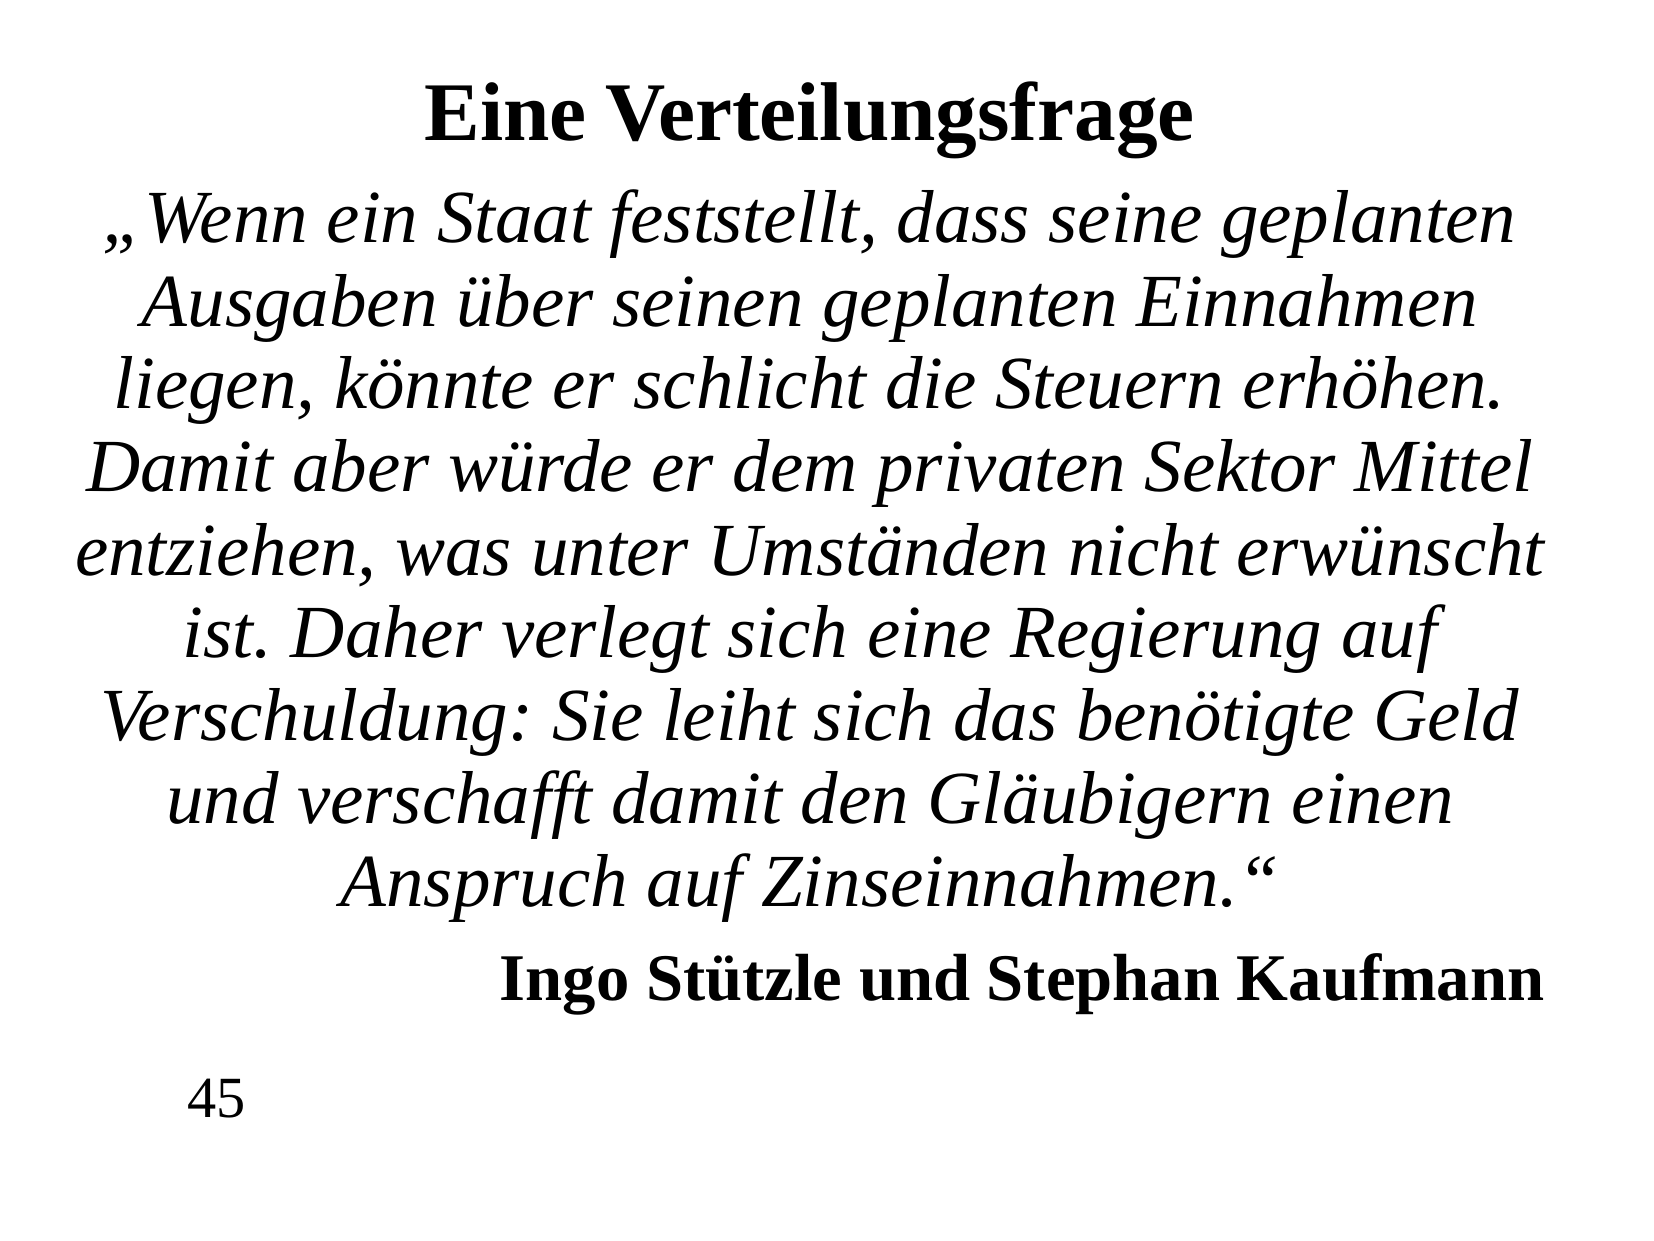

Eine Verteilungsfrage
„Wenn ein Staat feststellt, dass seine geplanten Ausgaben über seinen geplanten Einnahmen liegen, könnte er schlicht die Steuern erhöhen. Damit aber würde er dem privaten Sektor Mittel entziehen, was unter Umständen nicht erwünscht ist. Daher verlegt sich eine Regierung auf Verschuldung: Sie leiht sich das benötigte Geld und verschafft damit den Gläubigern einen Anspruch auf Zinseinnahmen.“
Ingo Stützle und Stephan Kaufmann